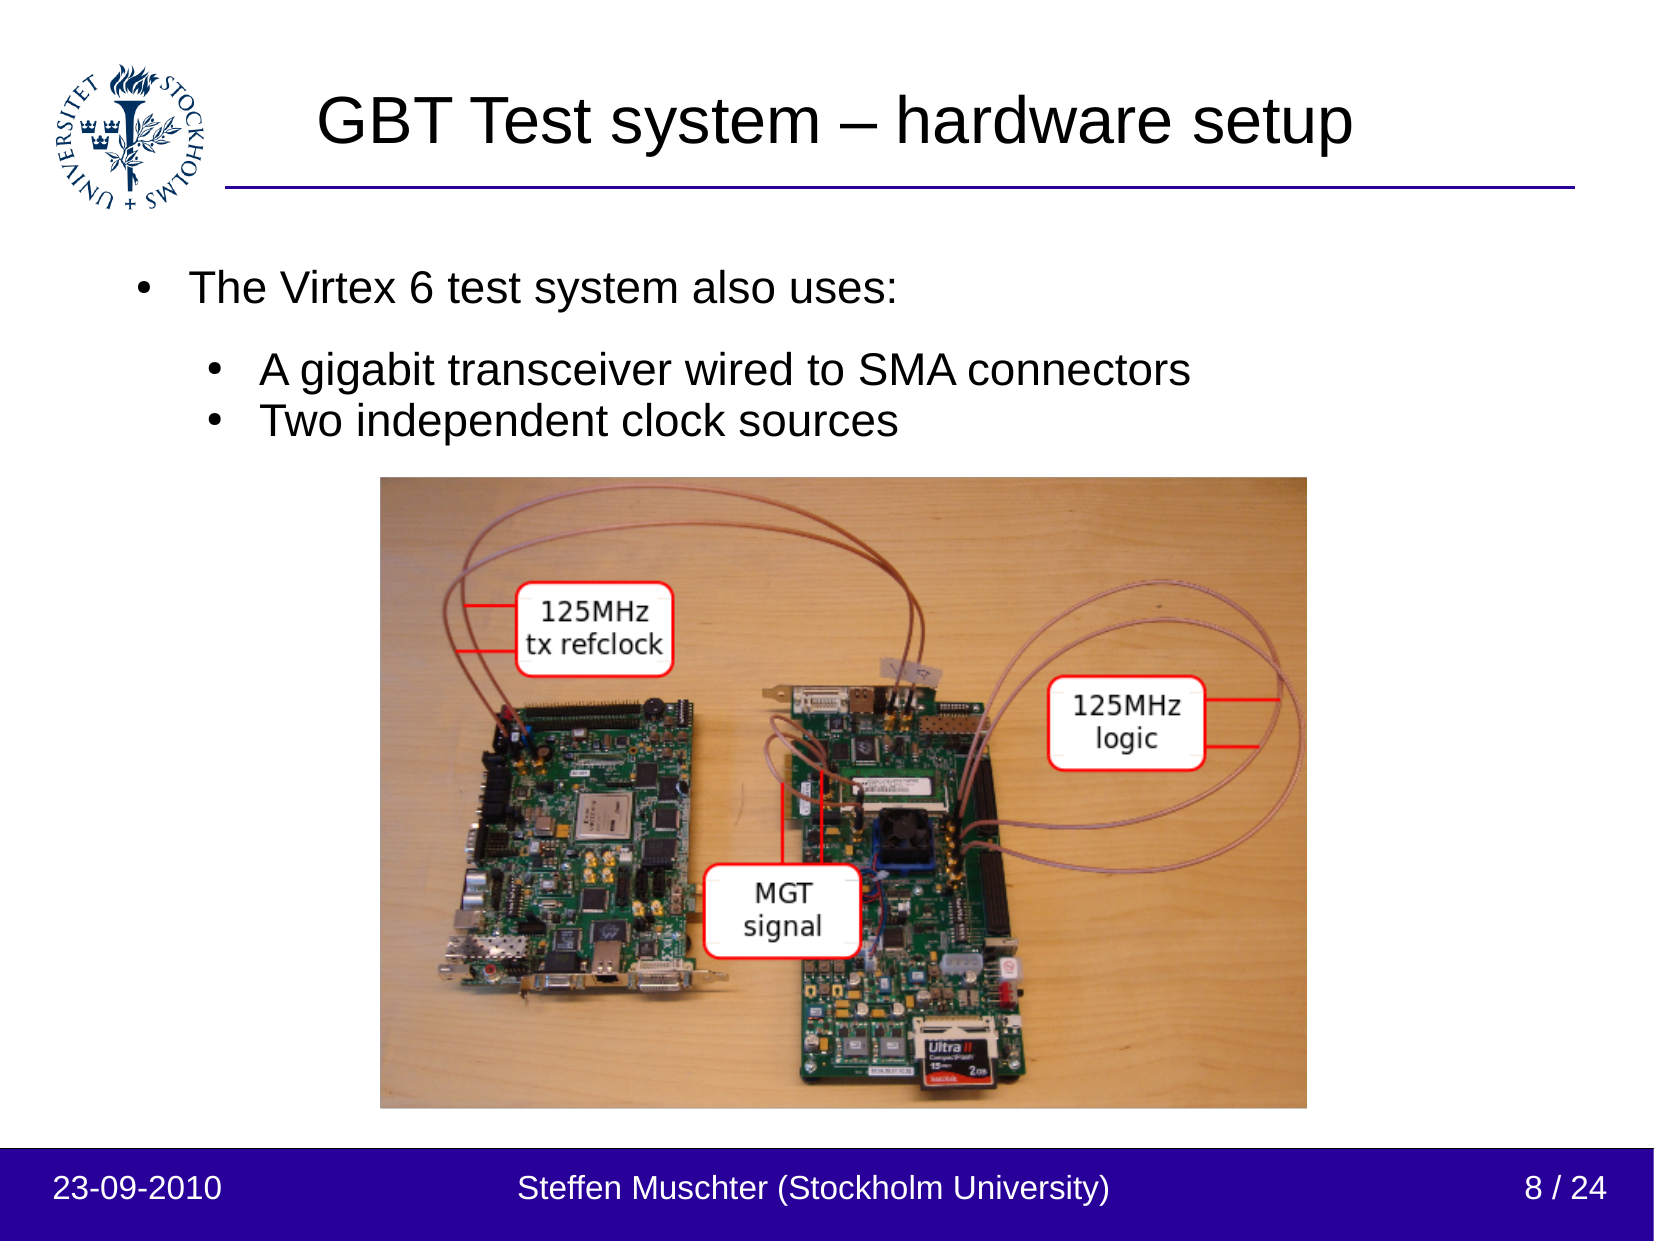

GBT Test system – hardware setup
The Virtex 6 test system also uses:
A gigabit transceiver wired to SMA connectors
Two independent clock sources
8 / 24